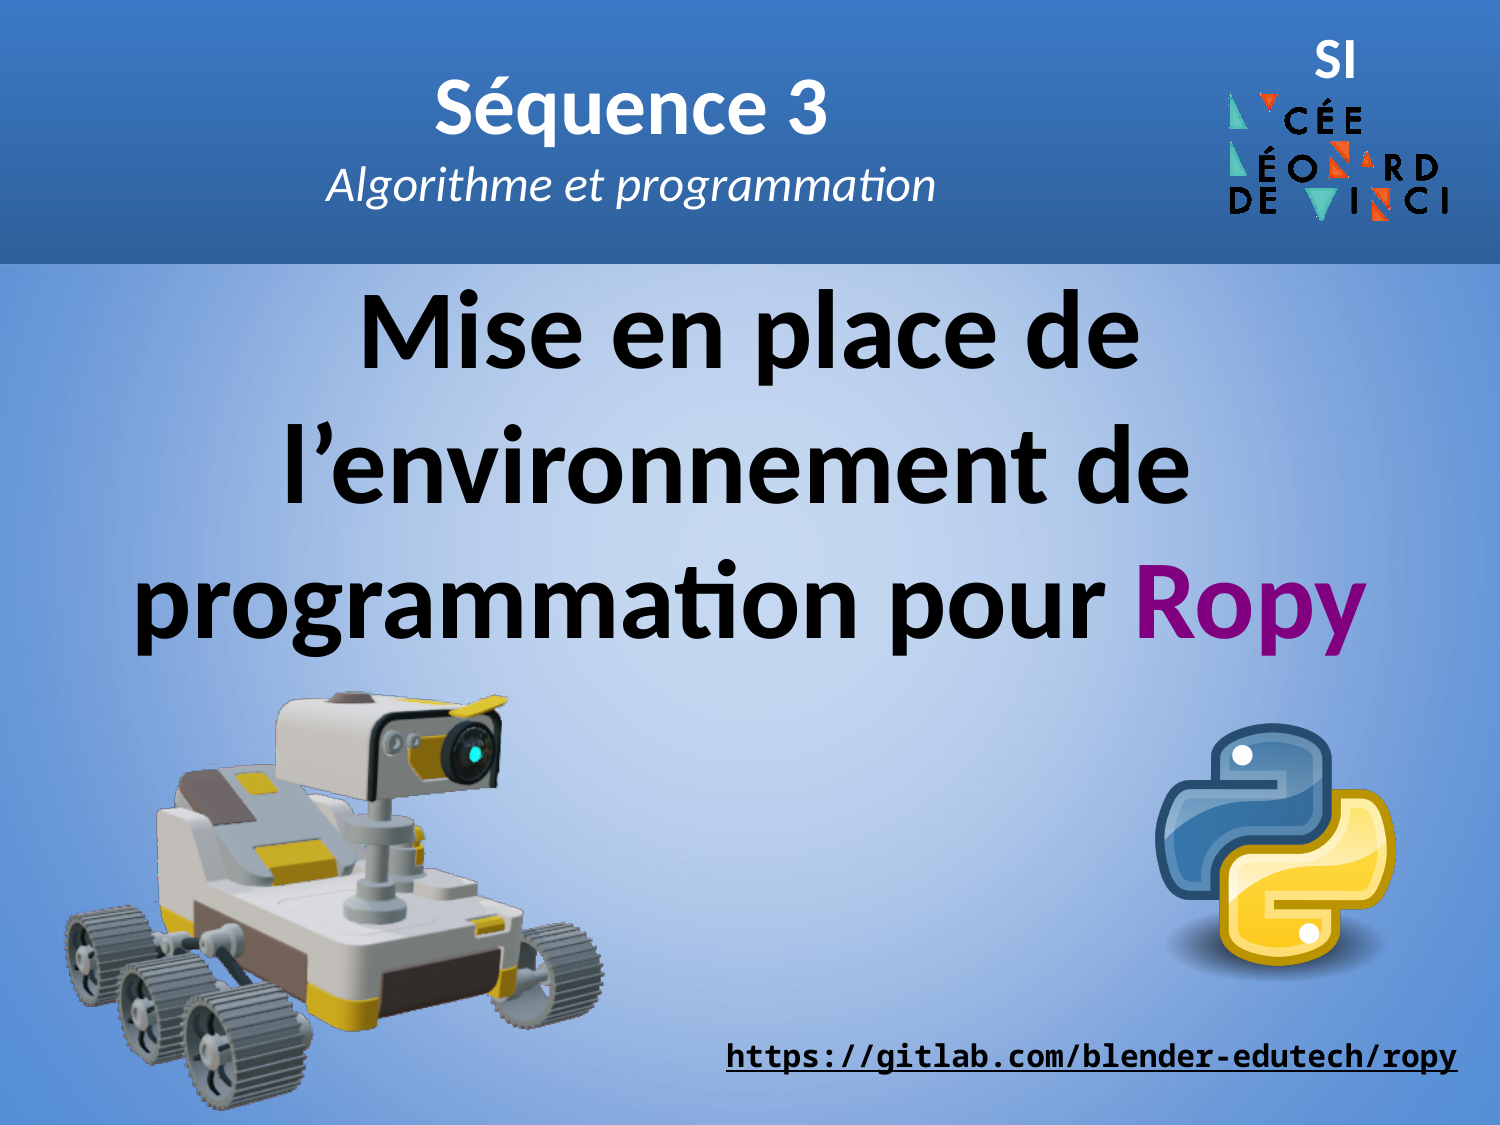

Séquence 3
Algorithme et programmation
SI
# Mise en place de l’environnement de programmation pour Ropy
https://gitlab.com/blender-edutech/ropy